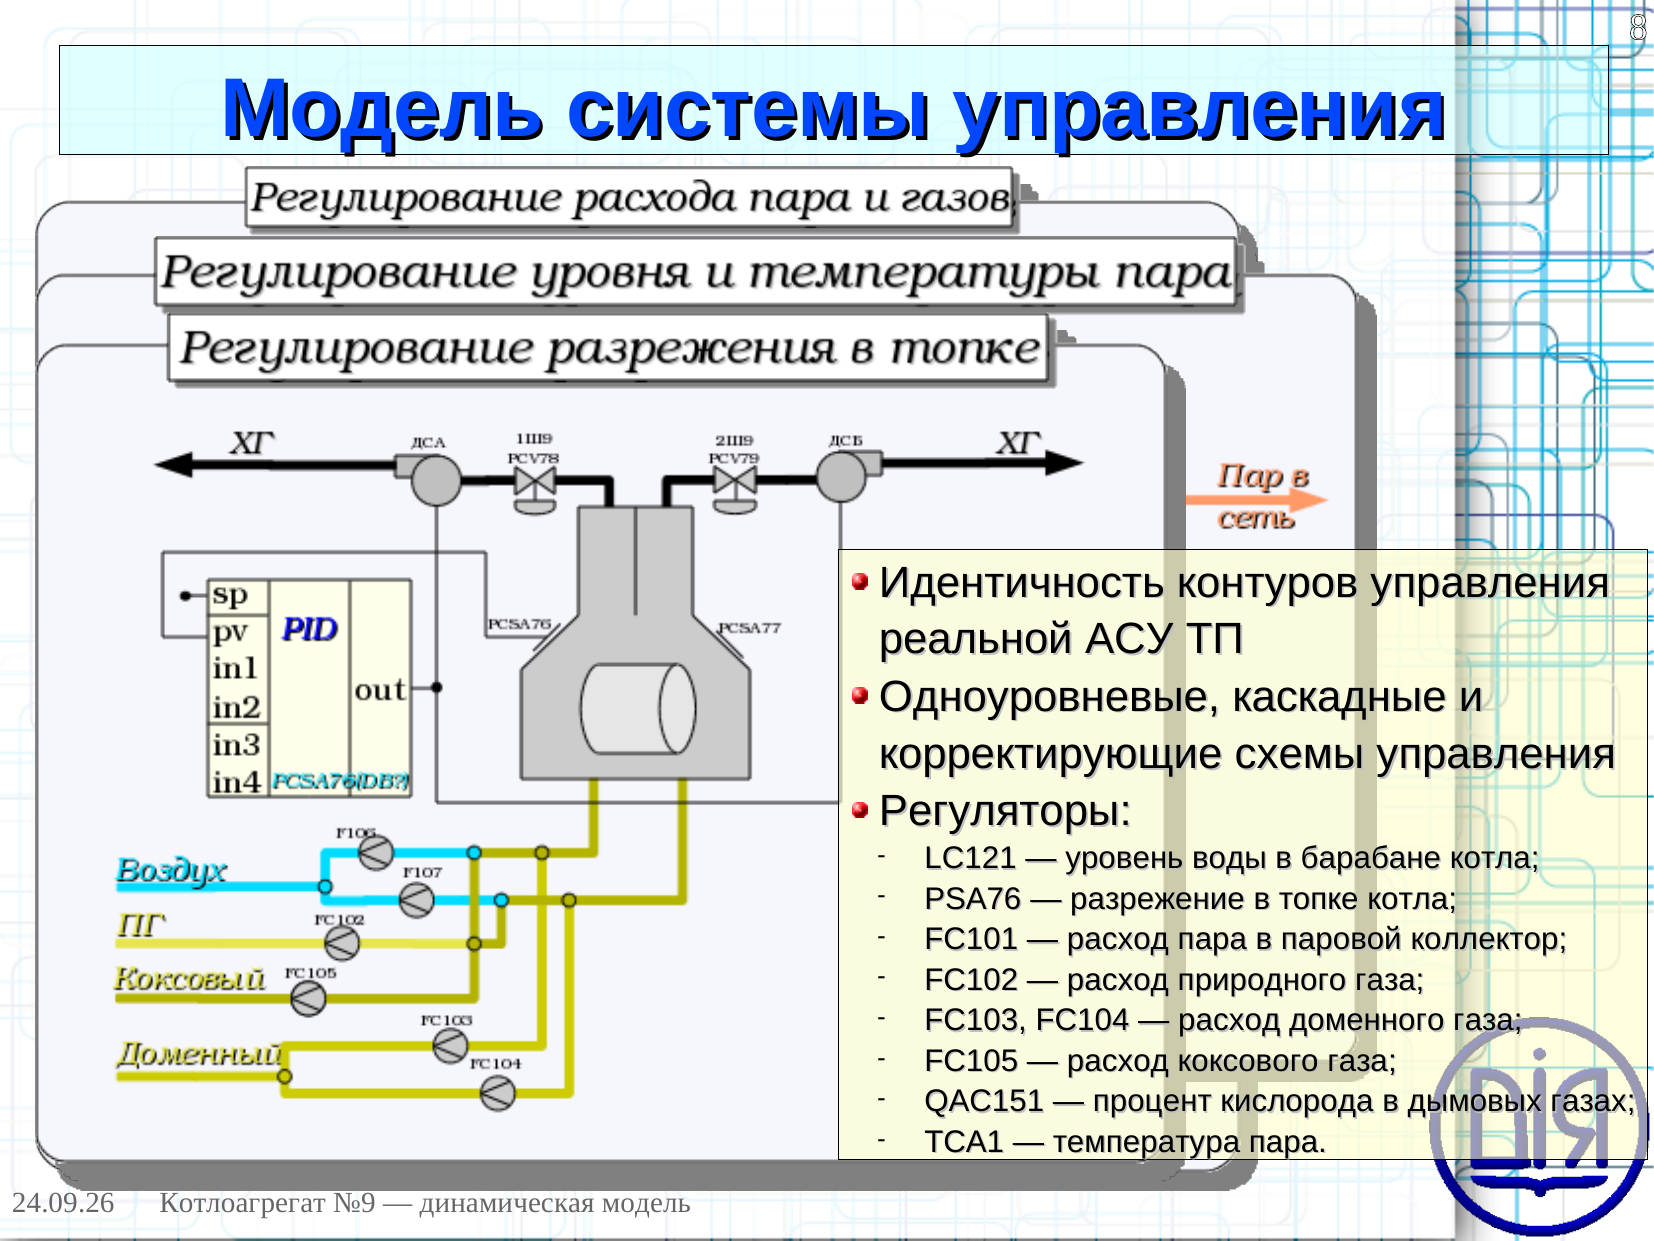

8
# Модель системы управления
Идентичность контуров управления реальной АСУ ТП
Одноуровневые, каскадные и корректирующие схемы управления
Регуляторы:
LC121 — уровень воды в барабане котла;
PSA76 — разрежение в топке котла;
FC101 — расход пара в паровой коллектор;
FC102 — расход природного газа;
FC103, FC104 — расход доменного газа;
FC105 — расход коксового газа;
QAC151 — процент кислорода в дымовых газах;
TCA1 — температура пара.
Котлоагрегат №9 — динамическая модель